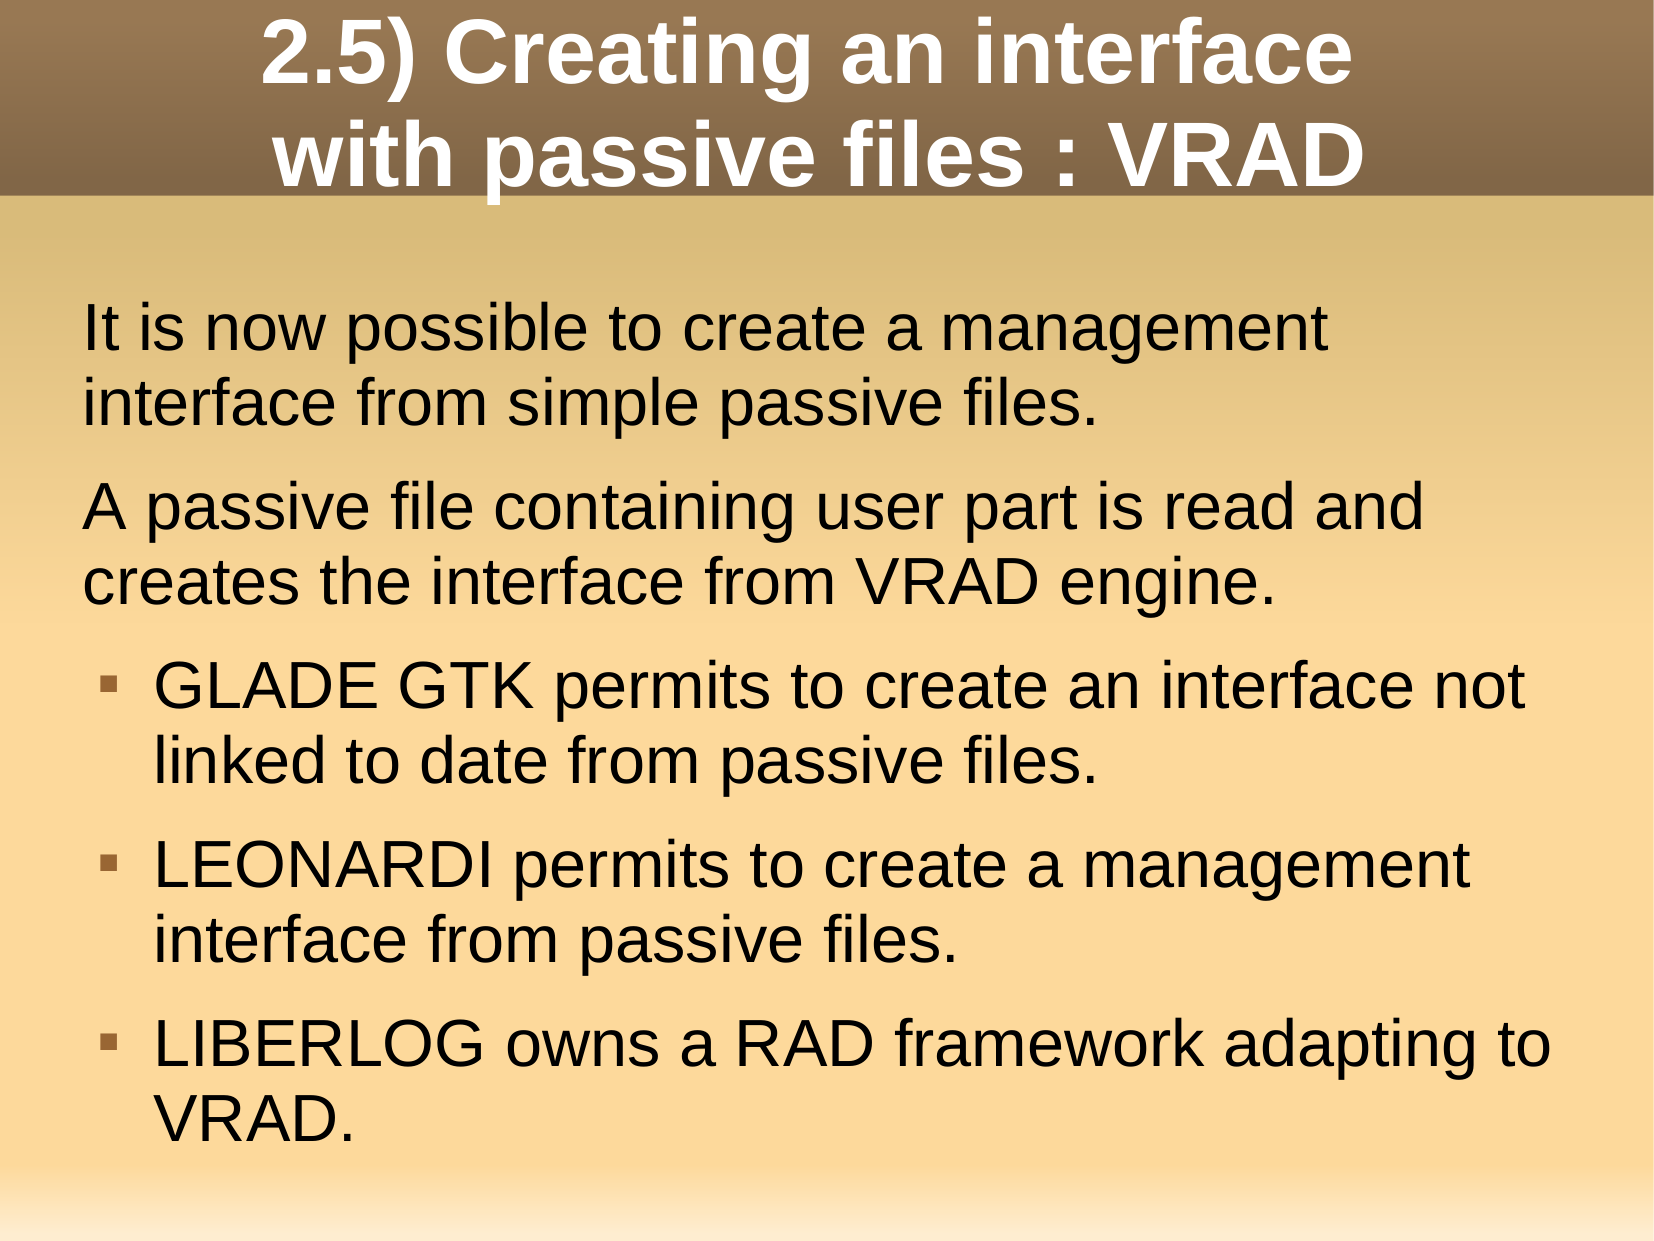

# 2.5) Creating an interface with passive files : VRAD
It is now possible to create a management interface from simple passive files.
A passive file containing user part is read and creates the interface from VRAD engine.
GLADE GTK permits to create an interface not linked to date from passive files.
LEONARDI permits to create a management interface from passive files.
LIBERLOG owns a RAD framework adapting to VRAD.